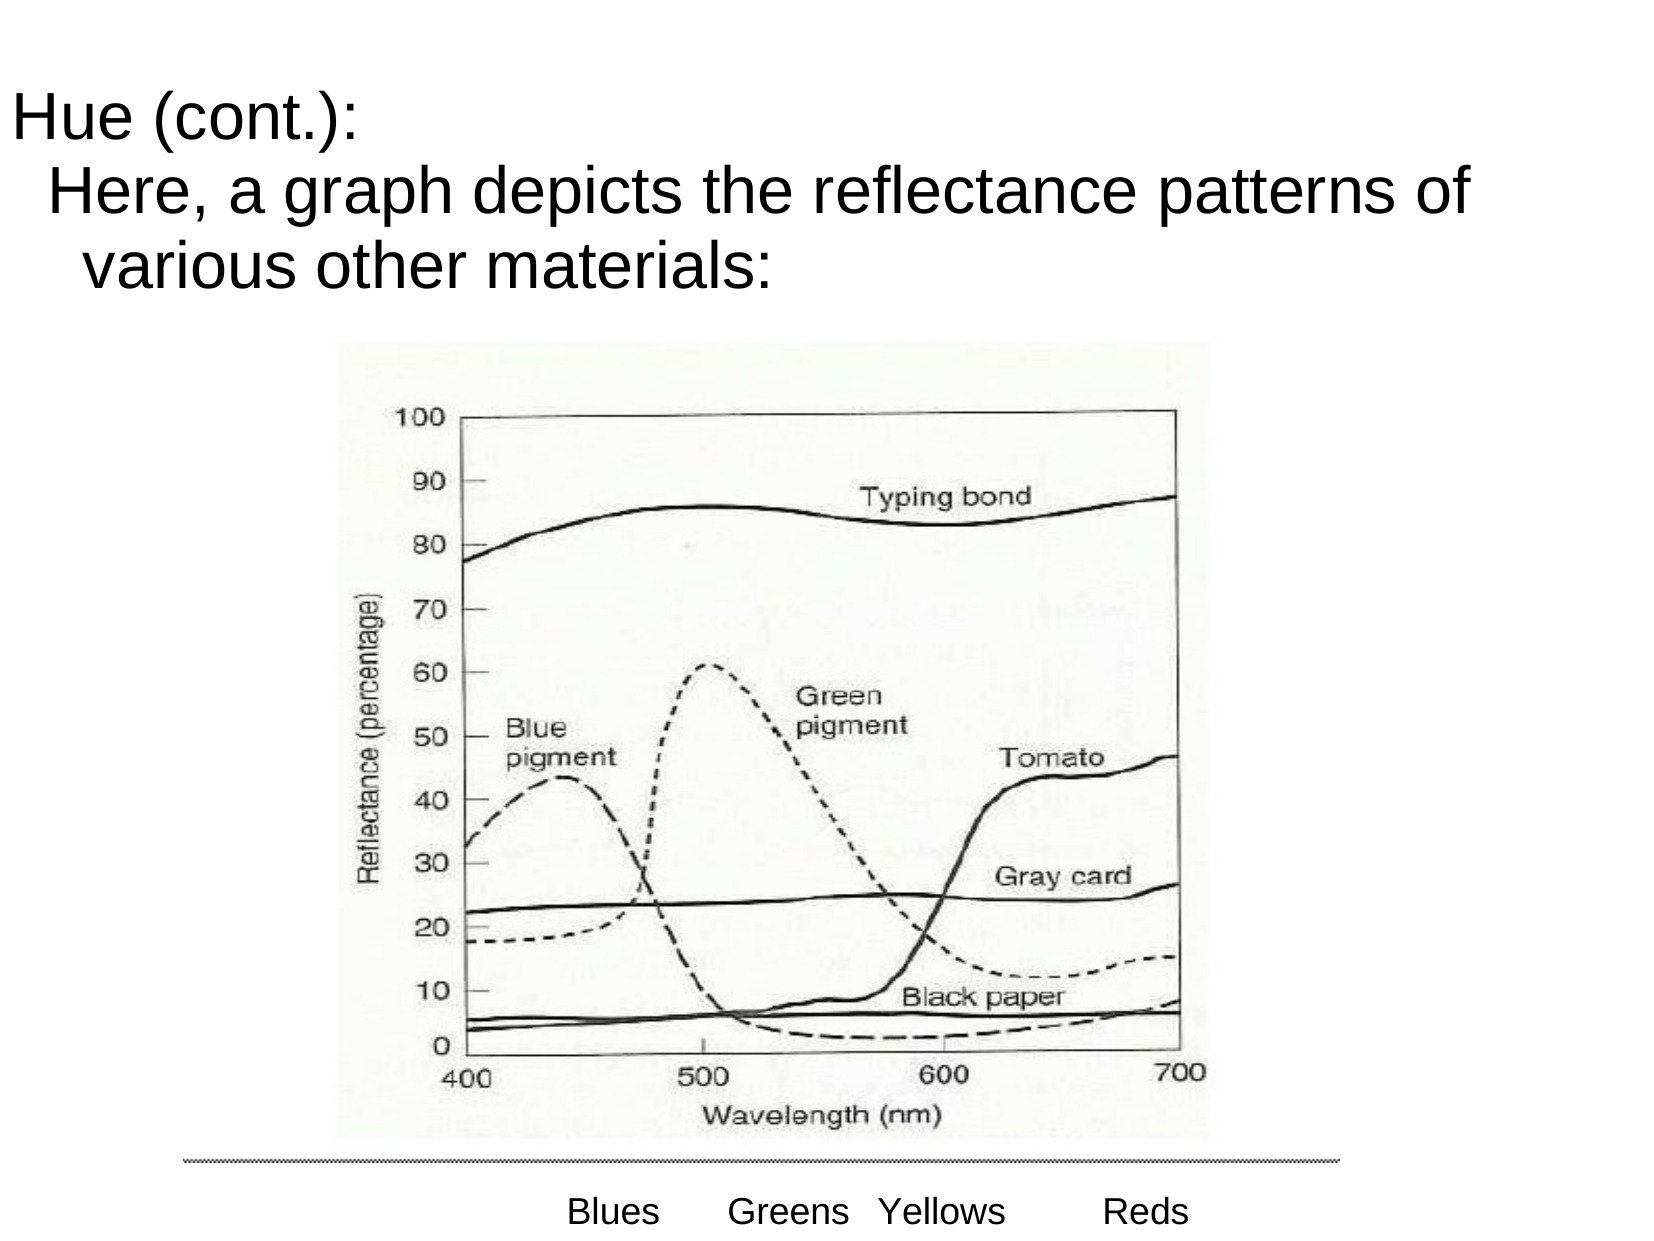

# Hue (cont.):
Here, a graph depicts the reflectance patterns of various other materials:
Blues
Greens
Yellows
Reds